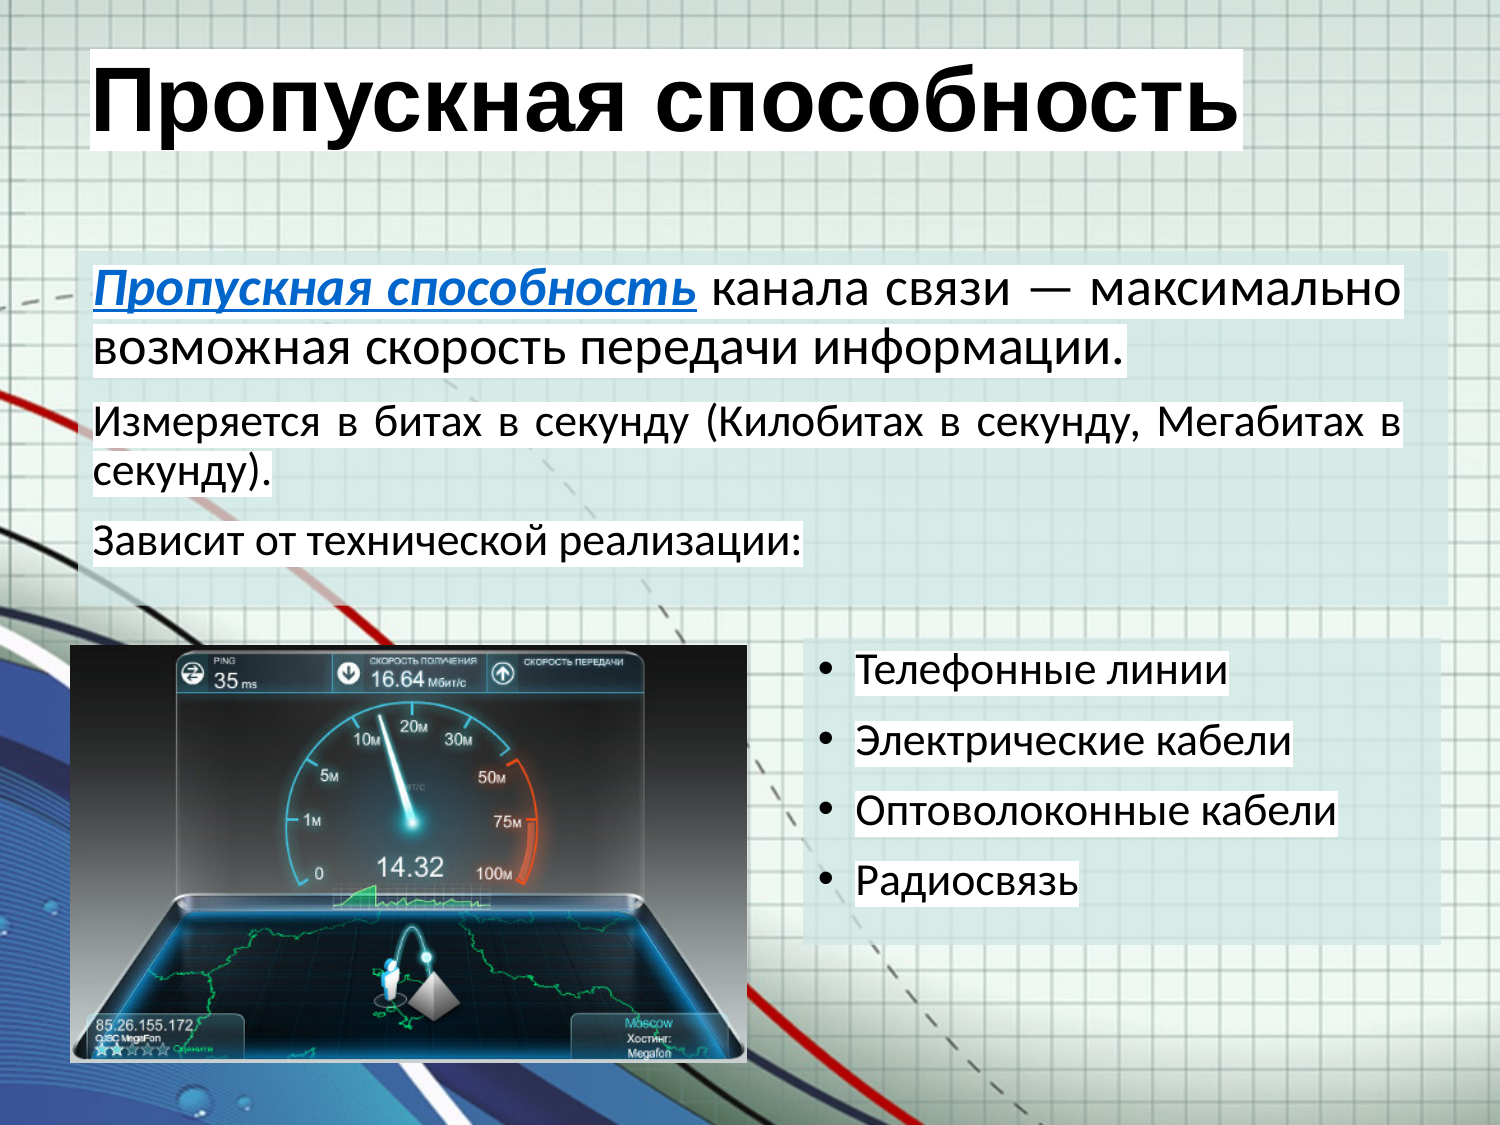

# Пропускная способность
Пропускная способность канала связи — максимально возможная скорость передачи информации.
Измеряется в битах в секунду (Килобитах в секунду, Мегабитах в секунду).
Зависит от технической реализации:
Телефонные линии
Электрические кабели
Оптоволоконные кабели
Радиосвязь